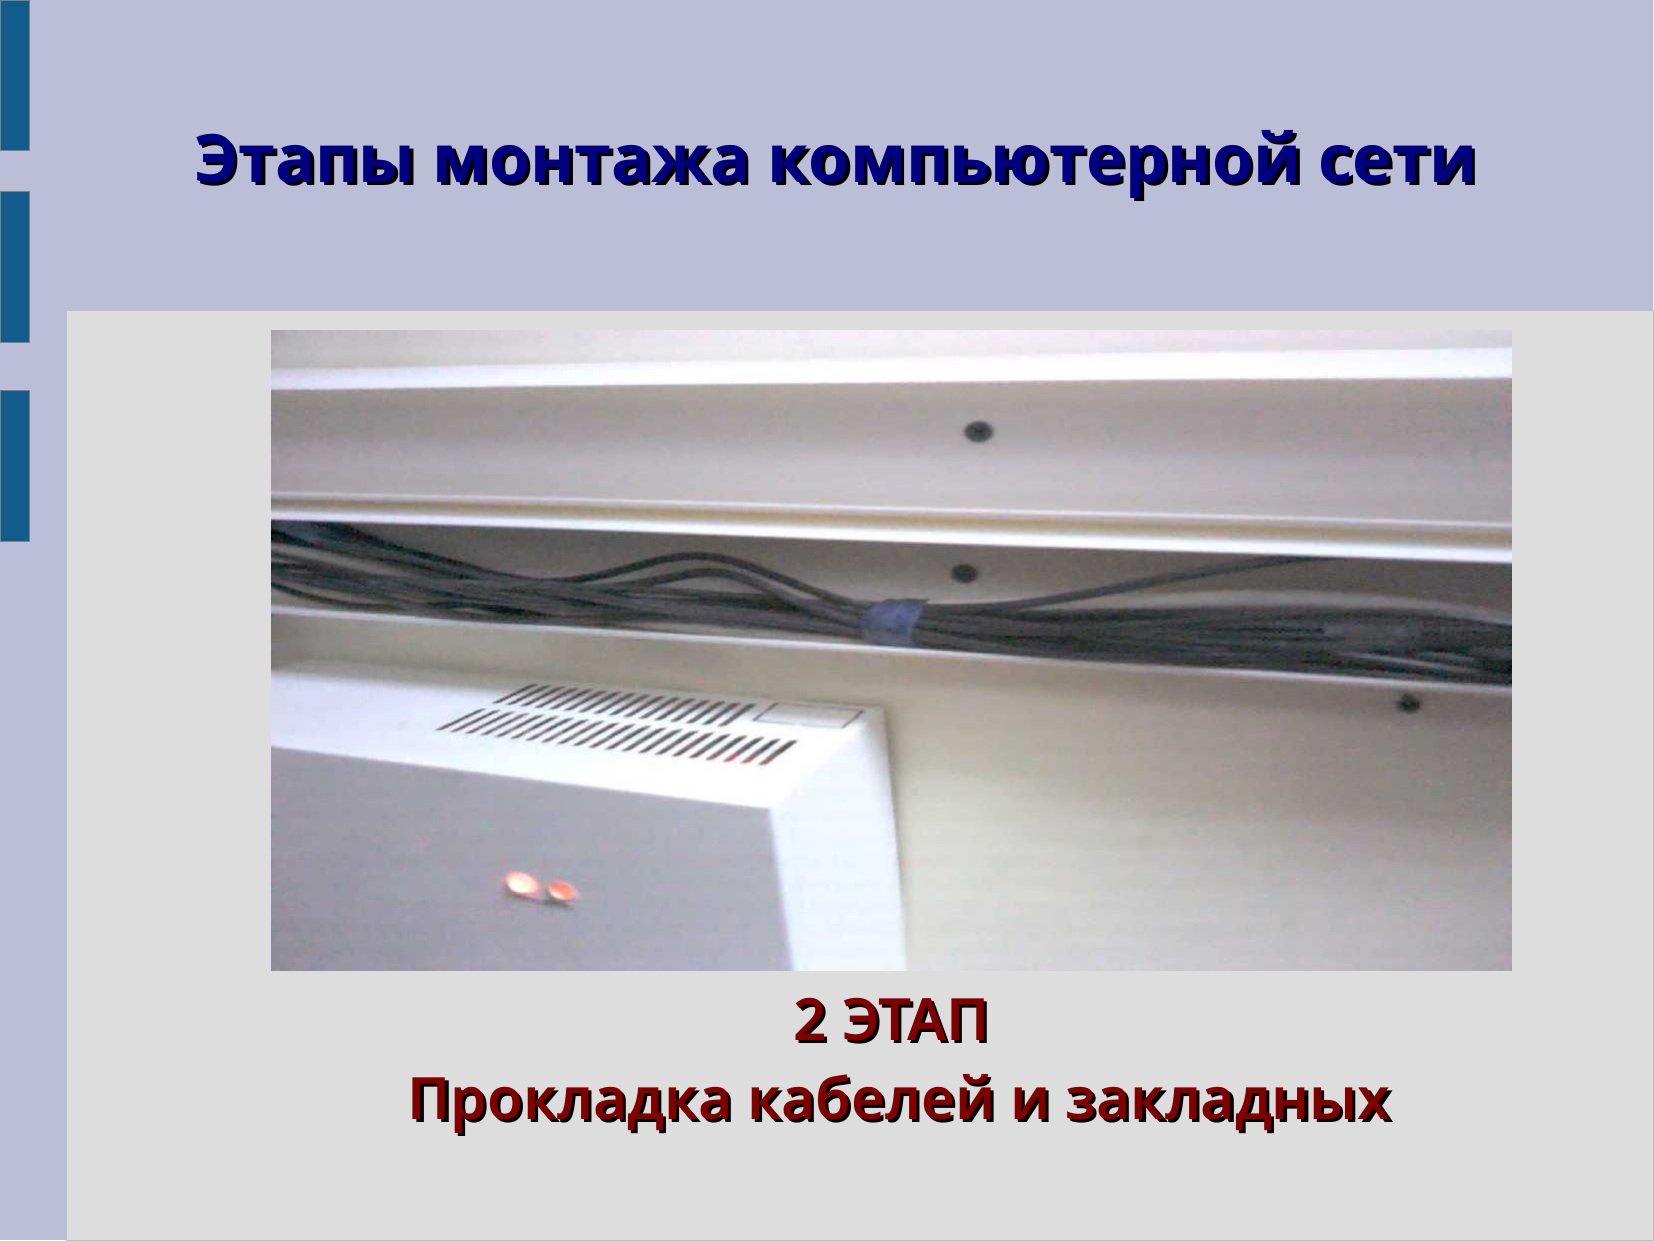

# Этапы монтажа компьютерной сети
2 ЭТАП
 Прокладка кабелей и закладных